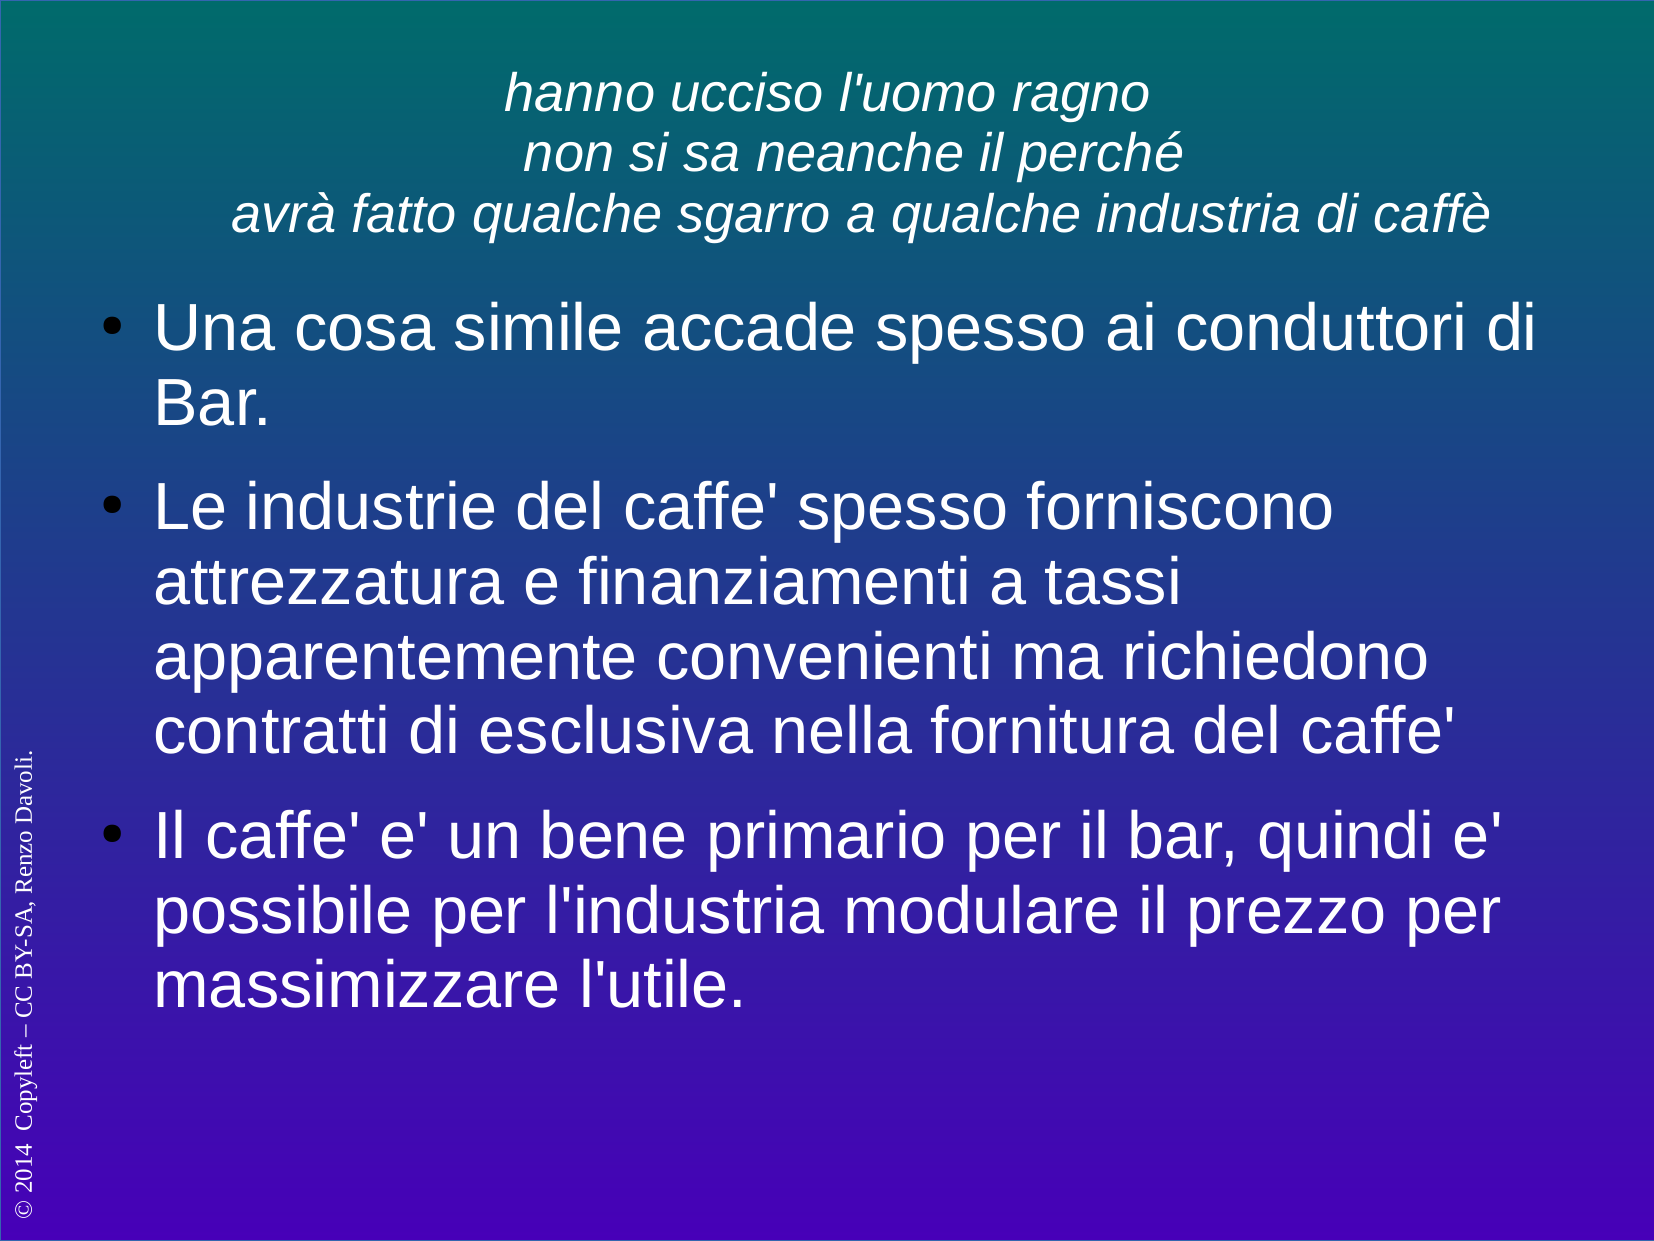

# hanno ucciso l'uomo ragno non si sa neanche il perché avrà fatto qualche sgarro a qualche industria di caffè
Una cosa simile accade spesso ai conduttori di Bar.
Le industrie del caffe' spesso forniscono attrezzatura e finanziamenti a tassi apparentemente convenienti ma richiedono contratti di esclusiva nella fornitura del caffe'
Il caffe' e' un bene primario per il bar, quindi e' possibile per l'industria modulare il prezzo per massimizzare l'utile.